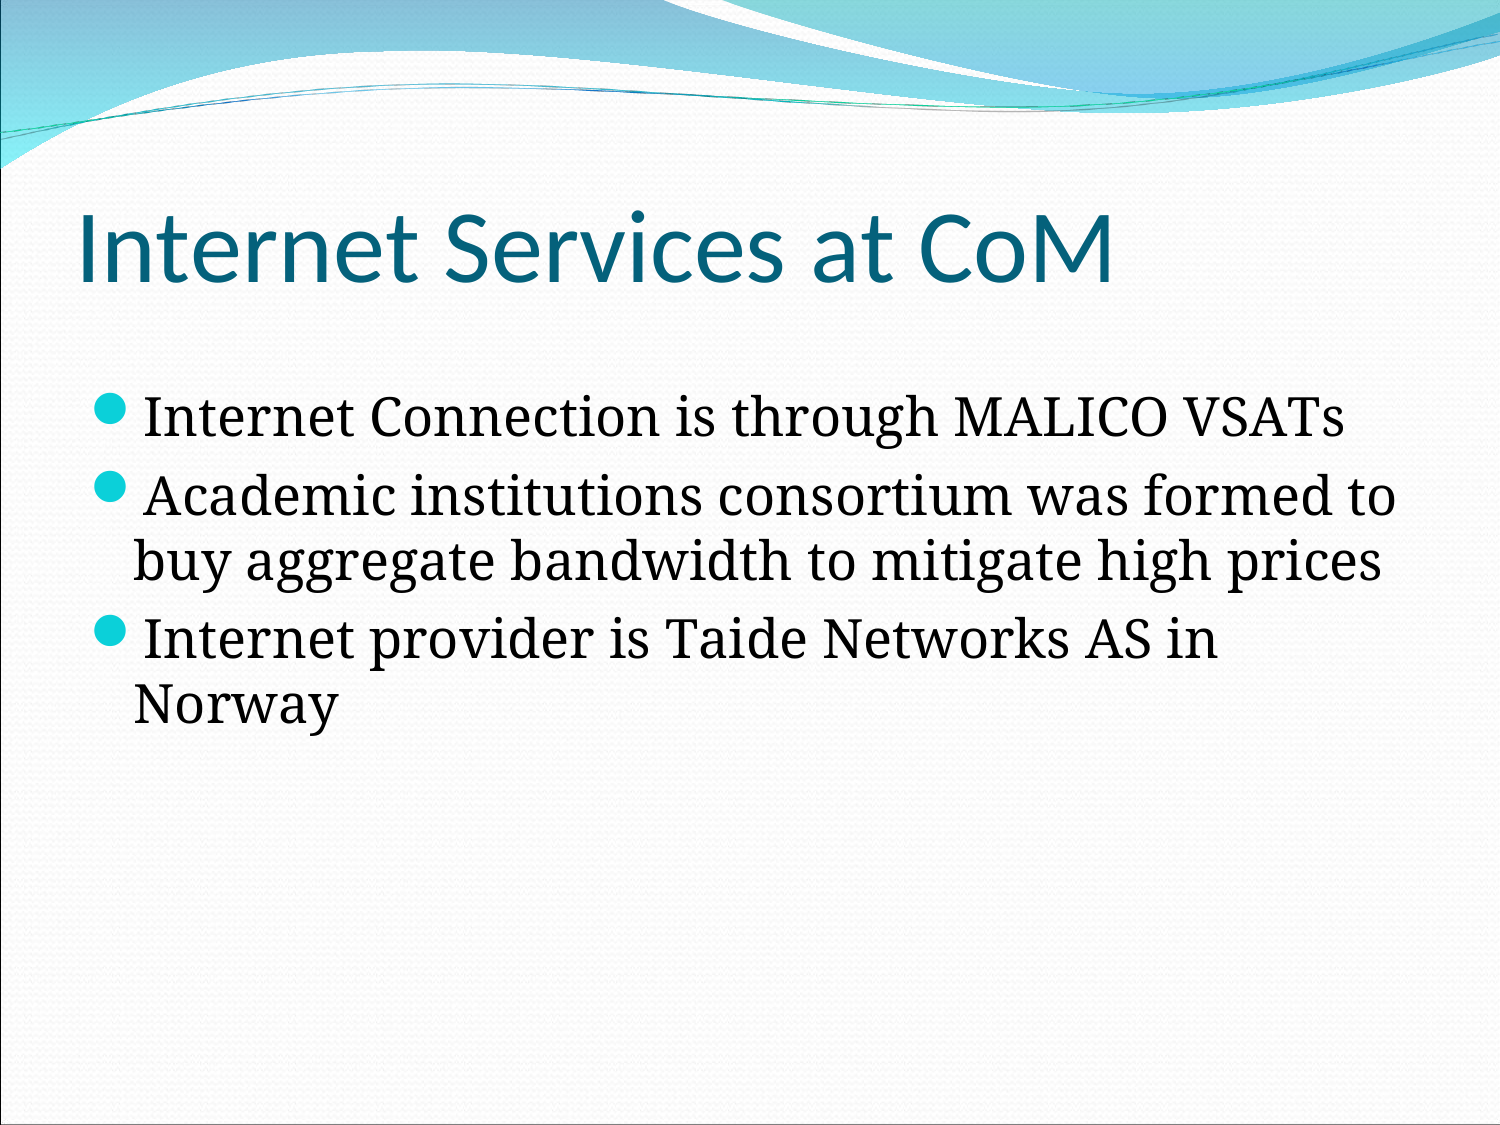

Internet Services at CoM
Internet Connection is through MALICO VSATs
Academic institutions consortium was formed to buy aggregate bandwidth to mitigate high prices
Internet provider is Taide Networks AS in Norway